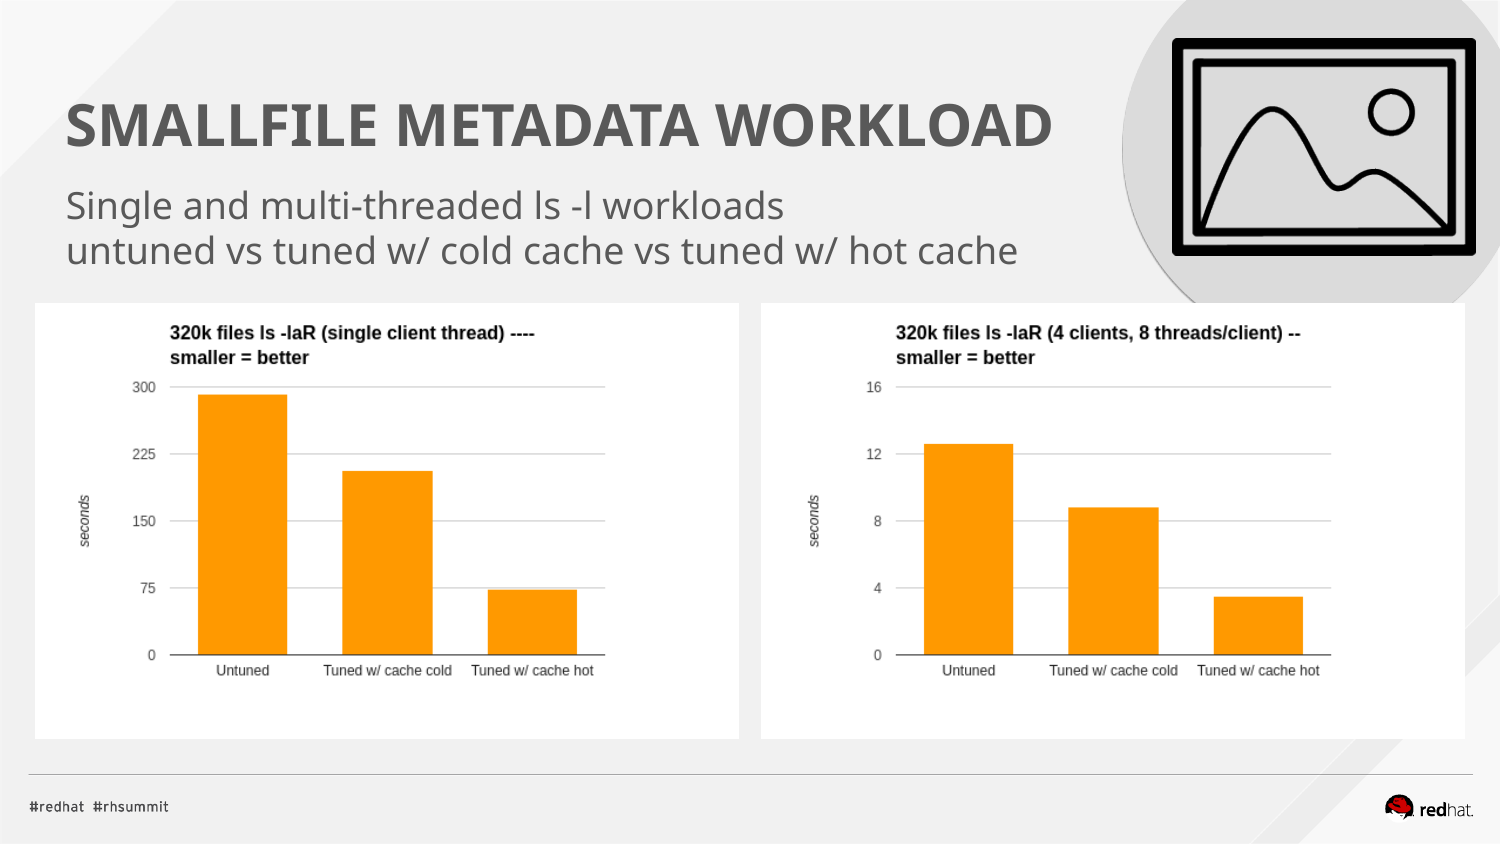

SMALLFILE METADATA WORKLOAD
Single and multi-threaded ls -l workloads
untuned vs tuned w/ cold cache vs tuned w/ hot cache